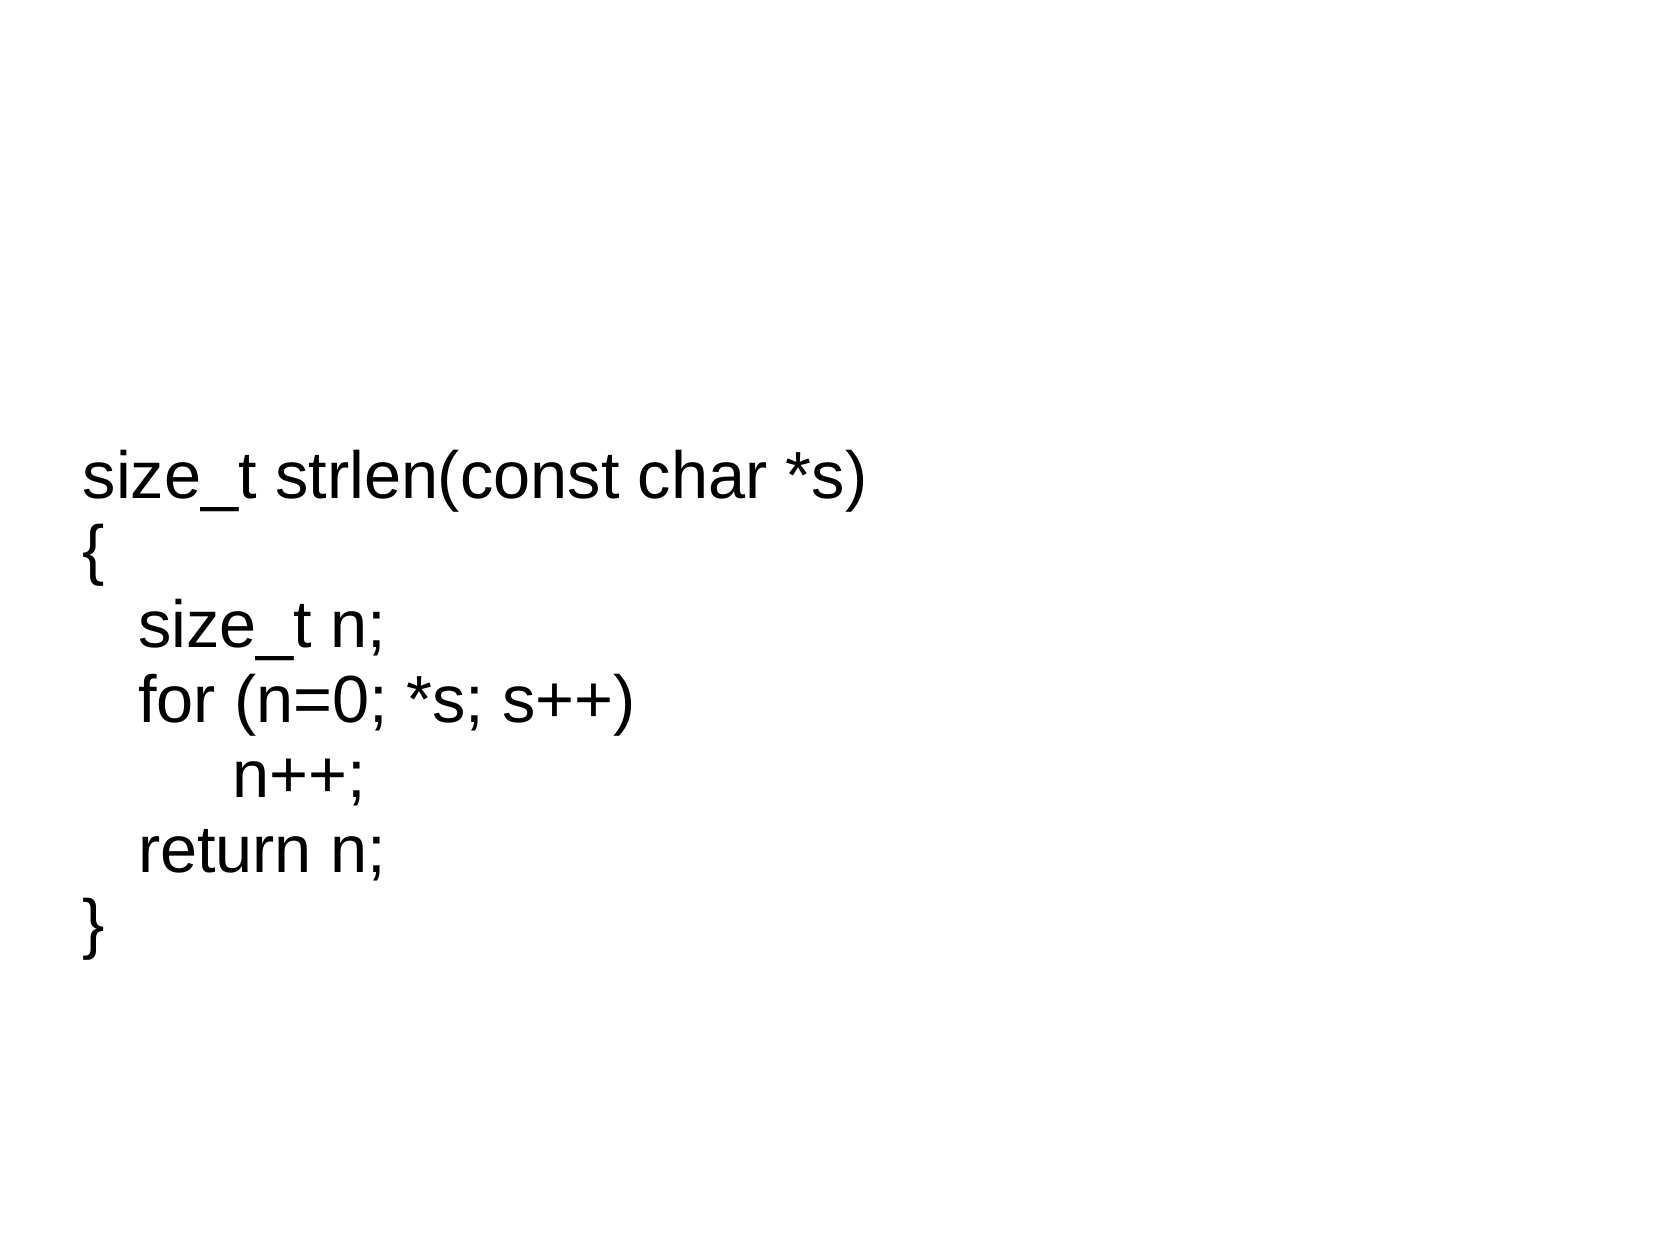

size_t strlen(const char *s)
{
 size_t n;
 for (n=0; *s; s++)
		n++;
 return n;
}